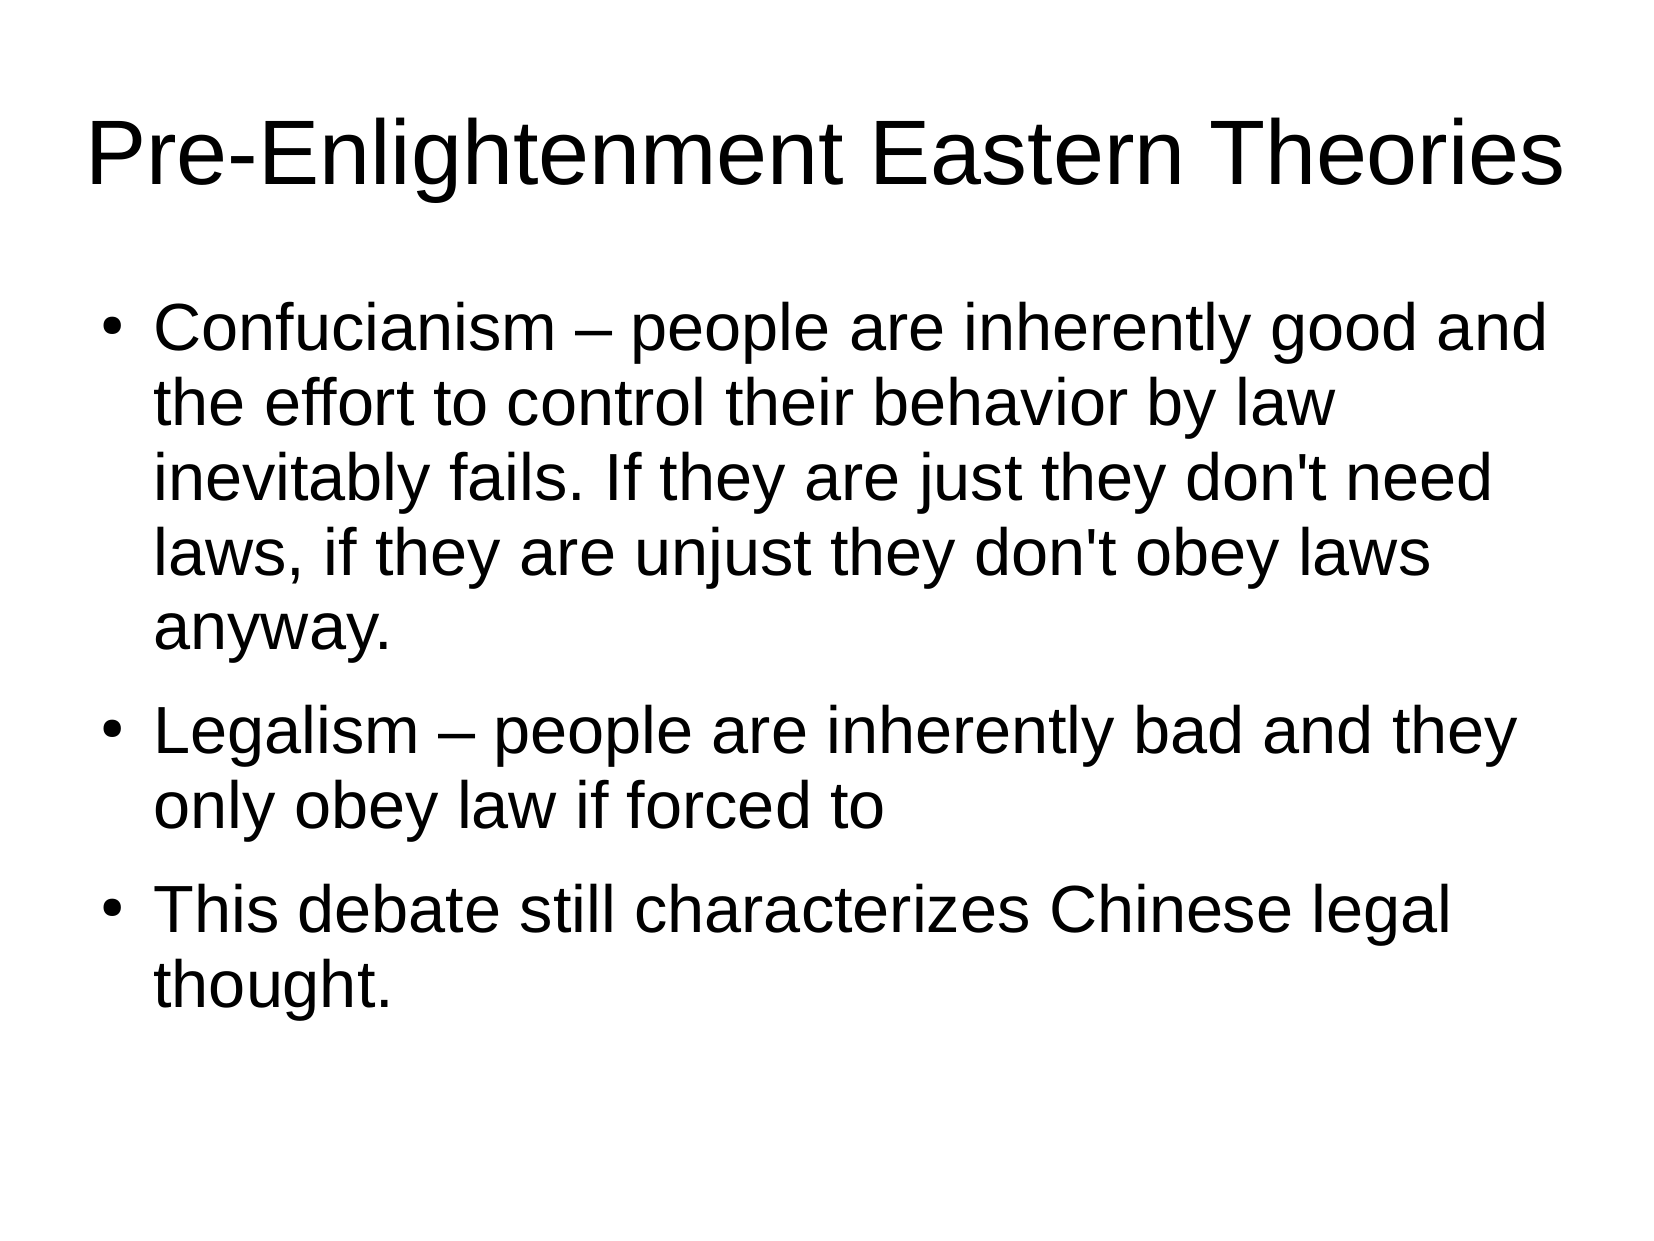

# Pre-Enlightenment Eastern Theories
Confucianism – people are inherently good and the effort to control their behavior by law inevitably fails. If they are just they don't need laws, if they are unjust they don't obey laws anyway.
Legalism – people are inherently bad and they only obey law if forced to
This debate still characterizes Chinese legal thought.